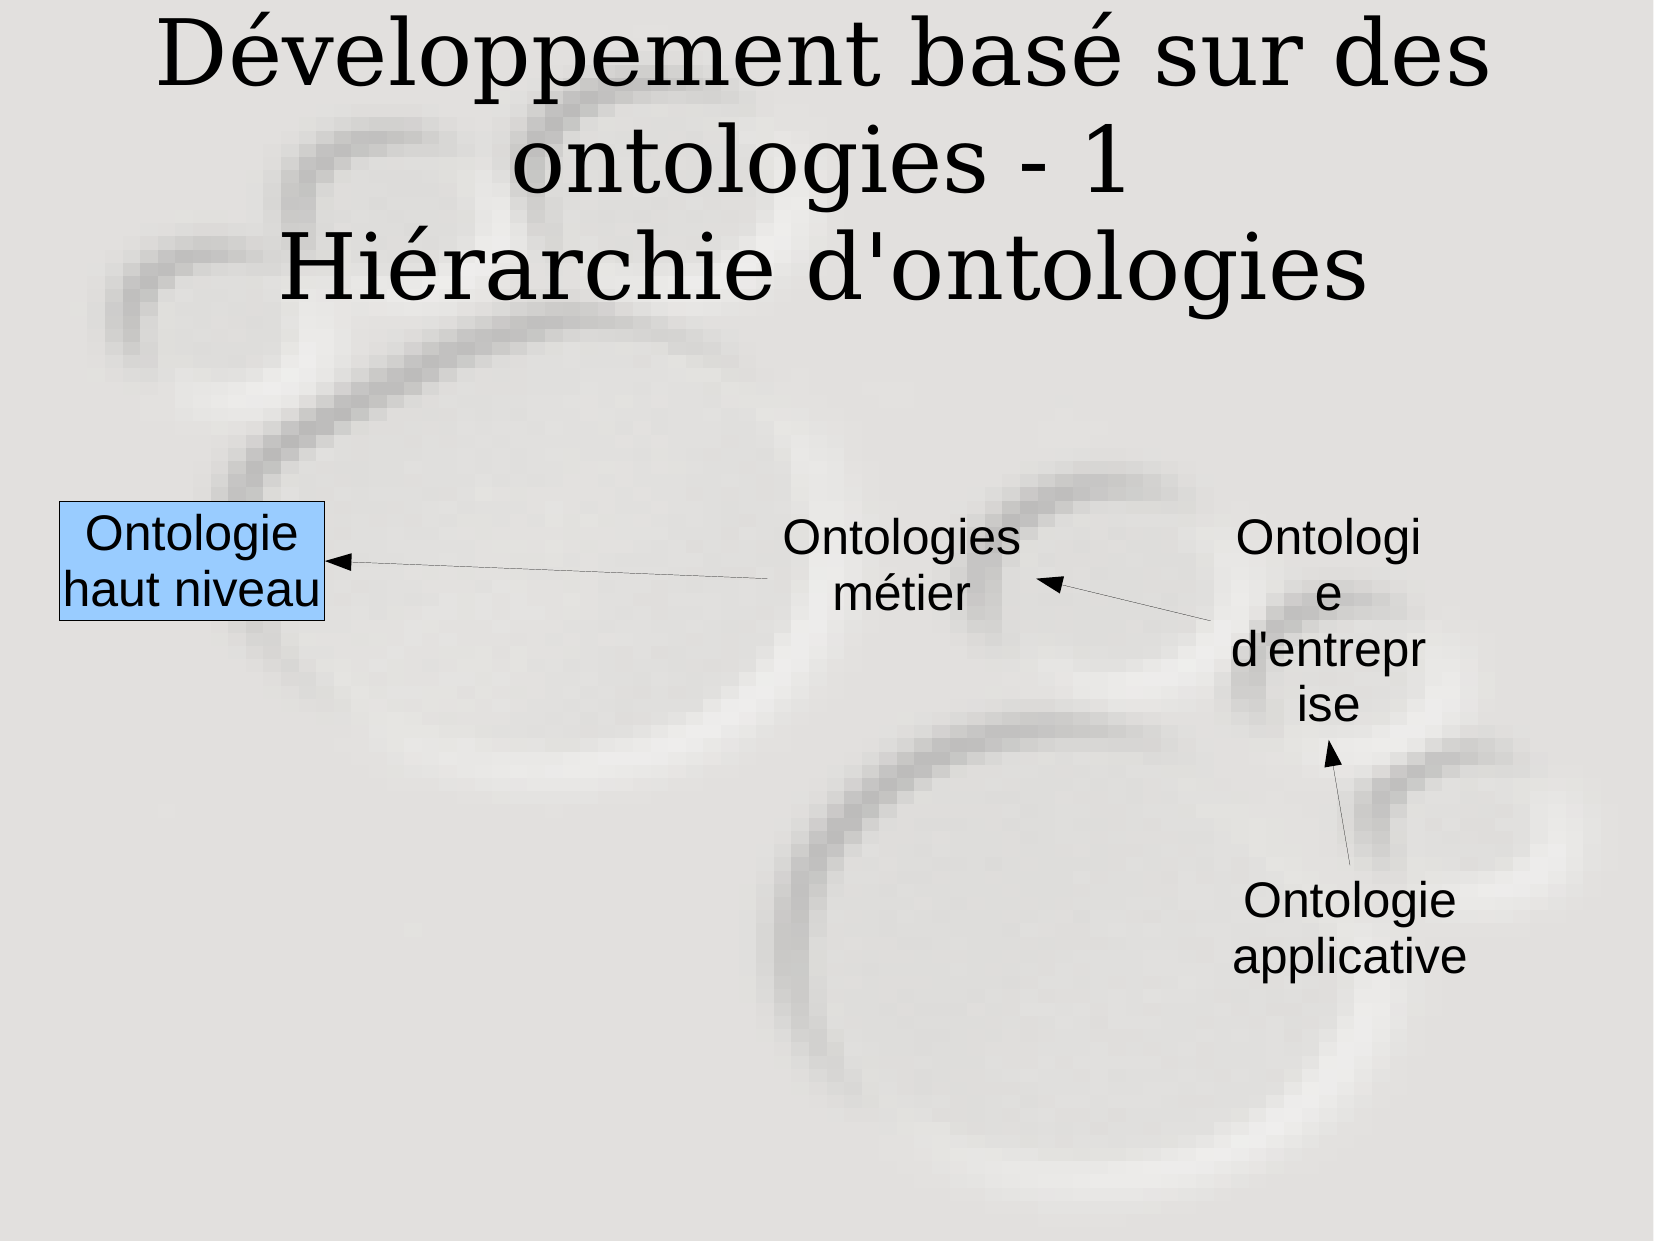

# Développement basé sur des ontologies - 1 Hiérarchie d'ontologies
Ontologie
haut niveau
Ontologies
métier
Ontologie
d'entreprise
Ontologie
applicative